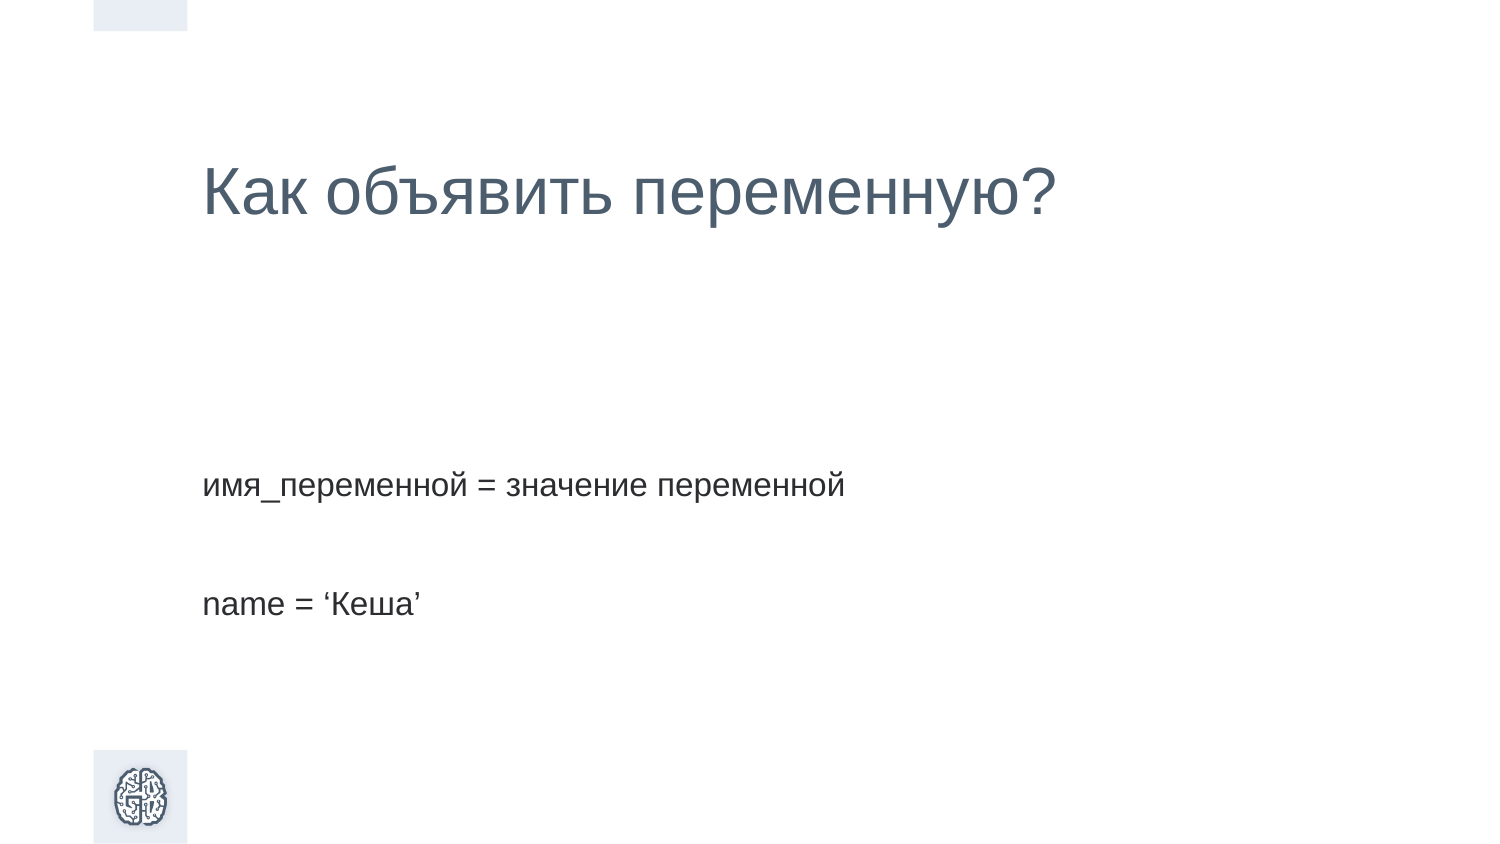

Как объявить переменную?
имя_переменной = значение переменной
name = ‘Кеша’